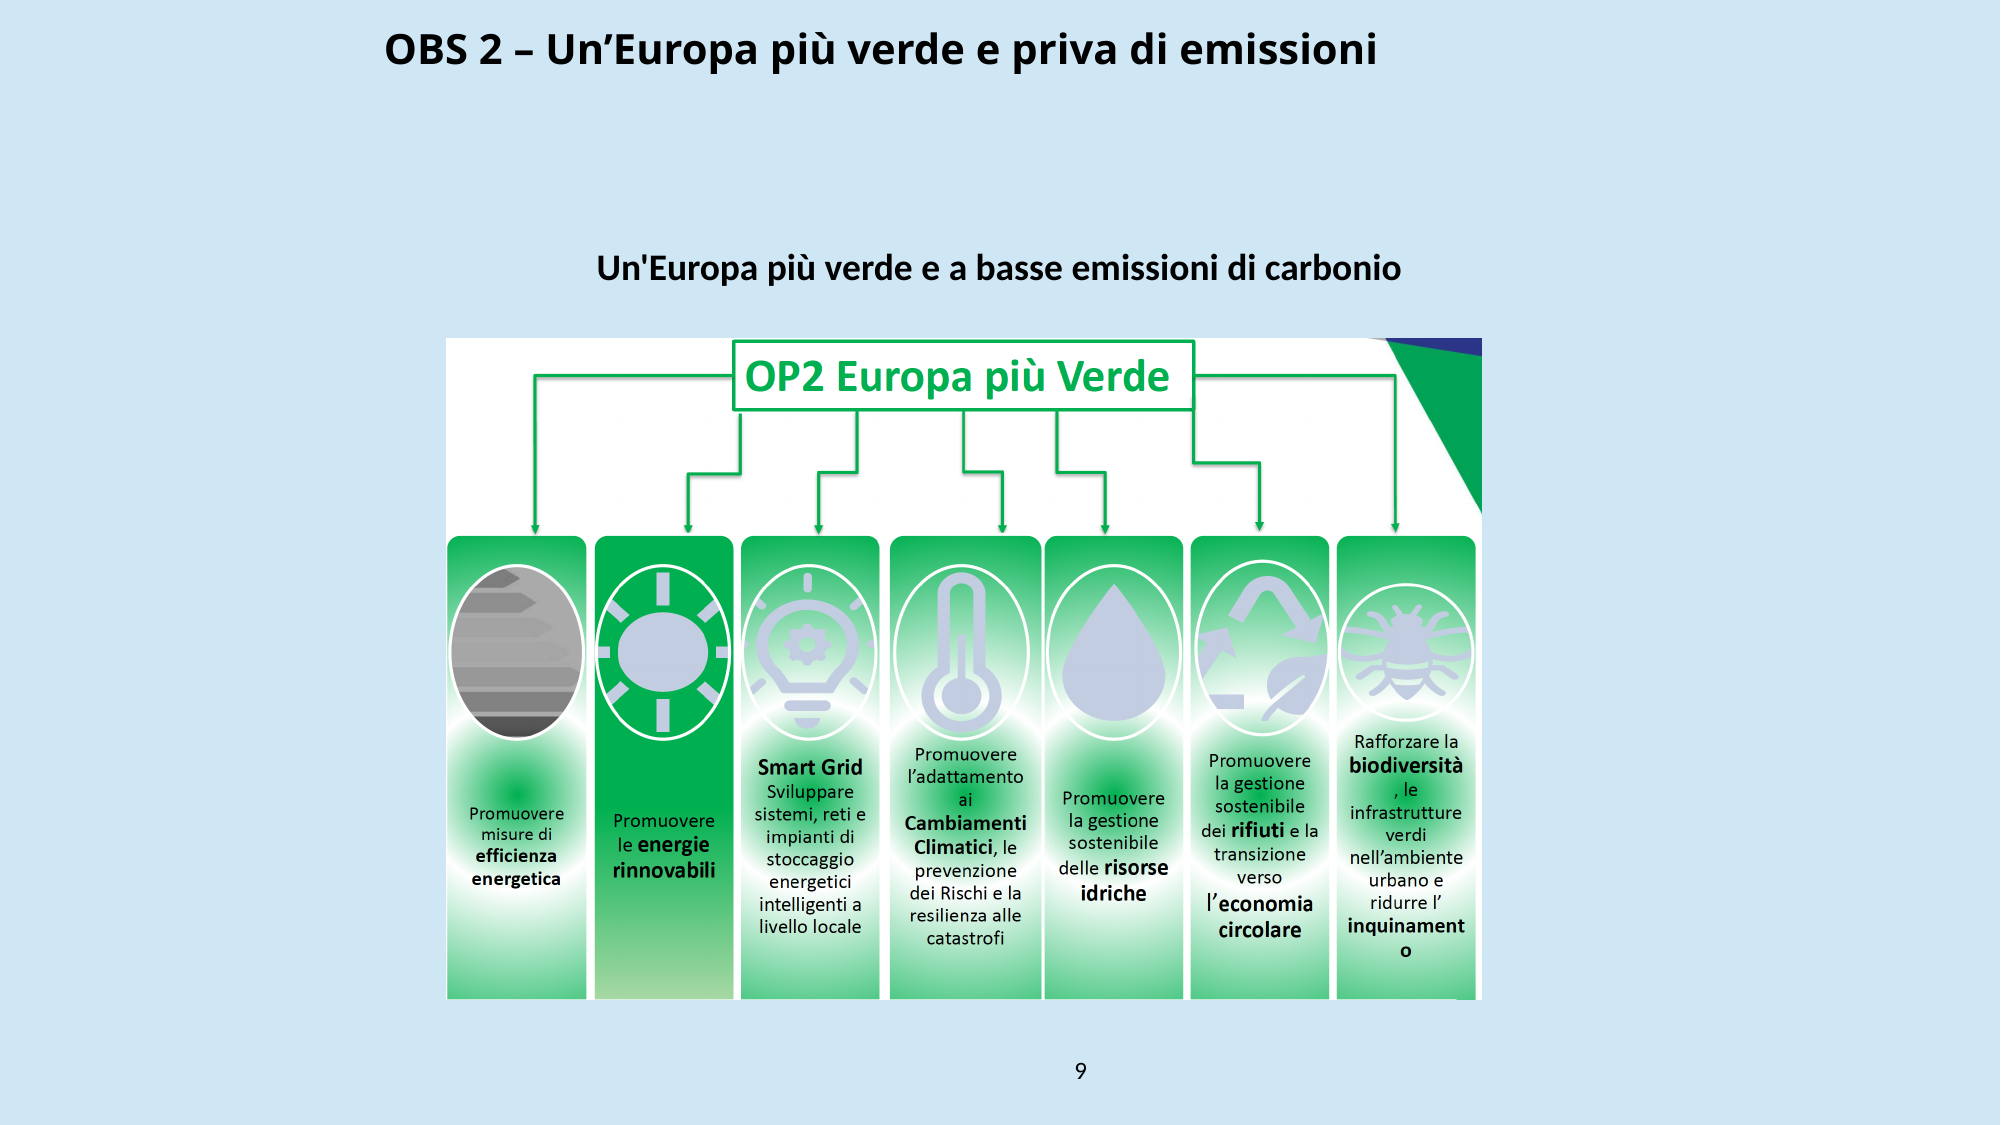

OBS 2 – Un’Europa più verde e priva di emissioni
Un'Europa più verde e a basse emissioni di carbonio